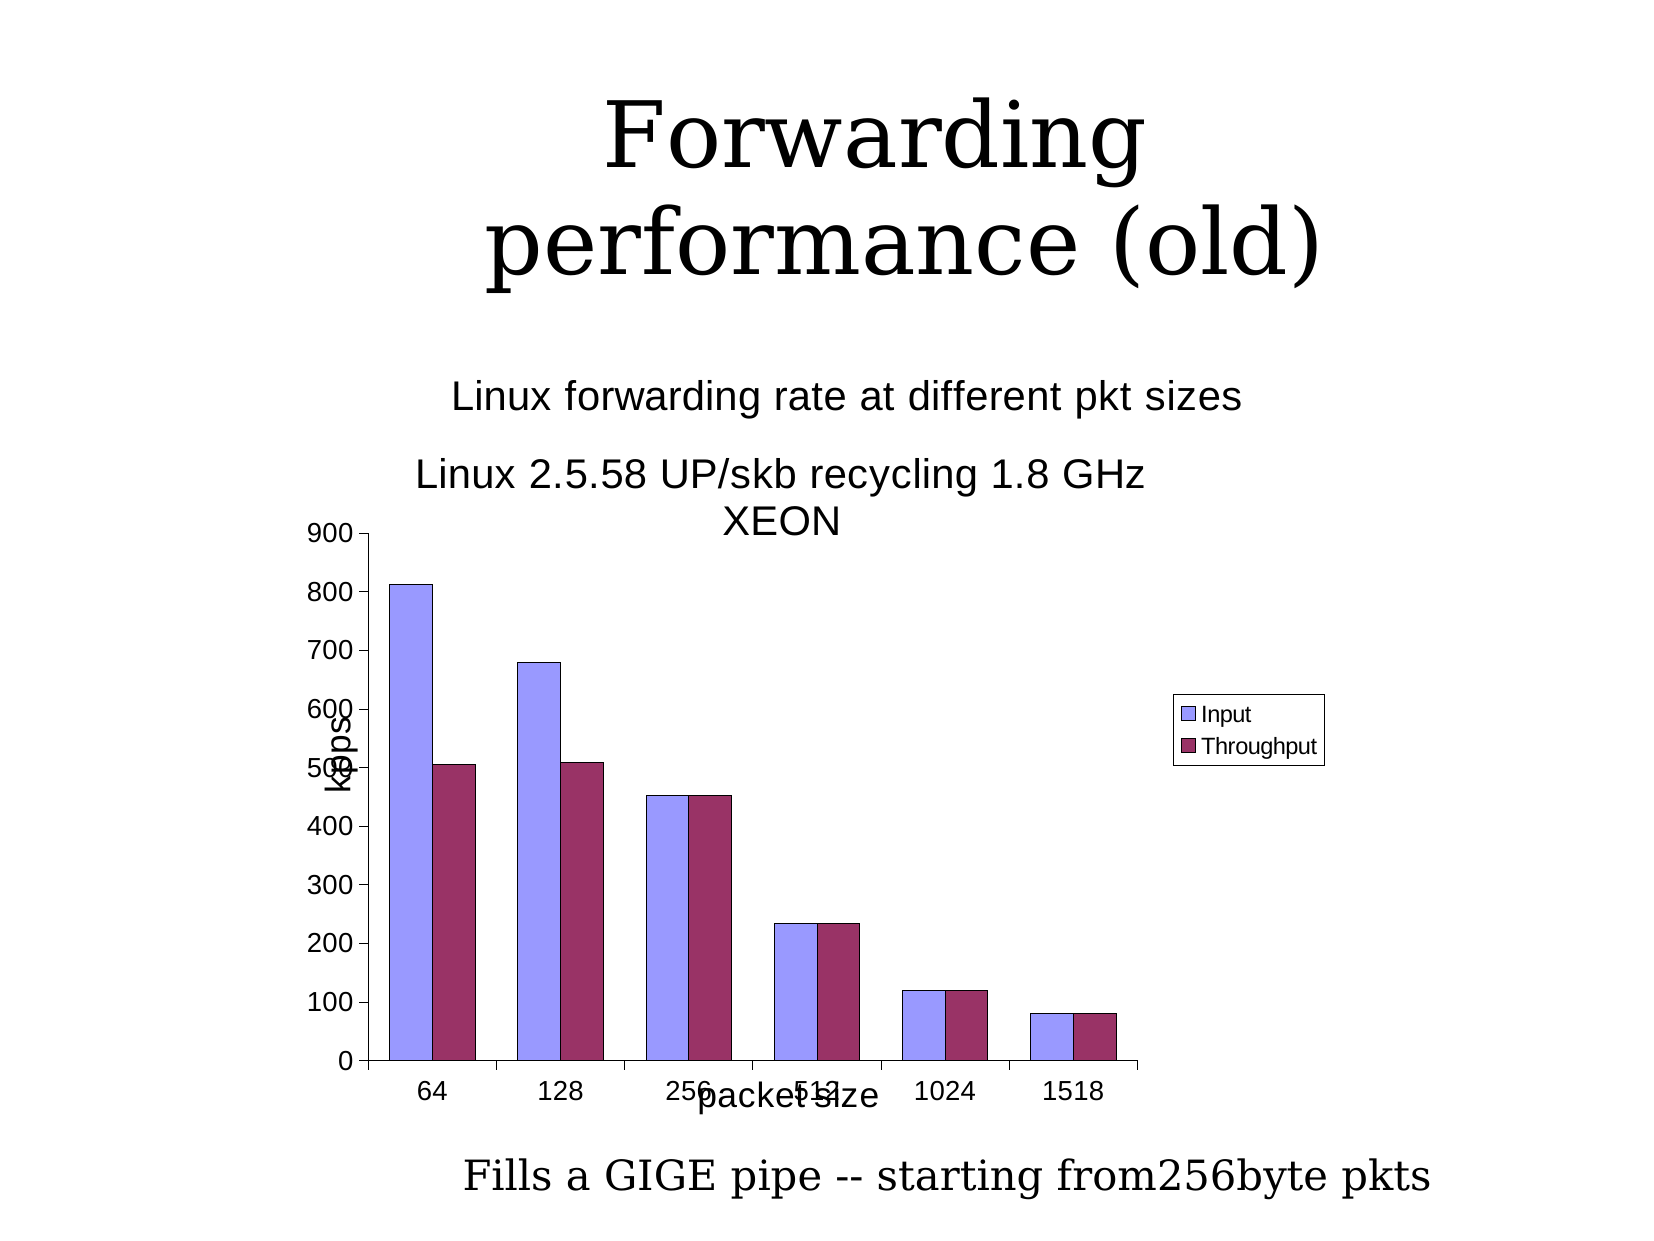

# Forwarding performance (old)
### Chart: Linux forwarding rate at different pkt sizes
Linux 2.5.58 UP/skb recycling 1.8 GHz XEON
| Category | Input | Throughput |
|---|---|---|
| 64 | 813.0 | 505.0 |
| 128 | 679.0 | 509.0 |
| 256 | 453.0 | 453.0 |
| 512 | 235.0 | 235.0 |
| 1024 | 120.0 | 120.0 |
| 1518 | 81.0 | 81.0 |Fills a GIGE pipe -- starting from256byte pkts